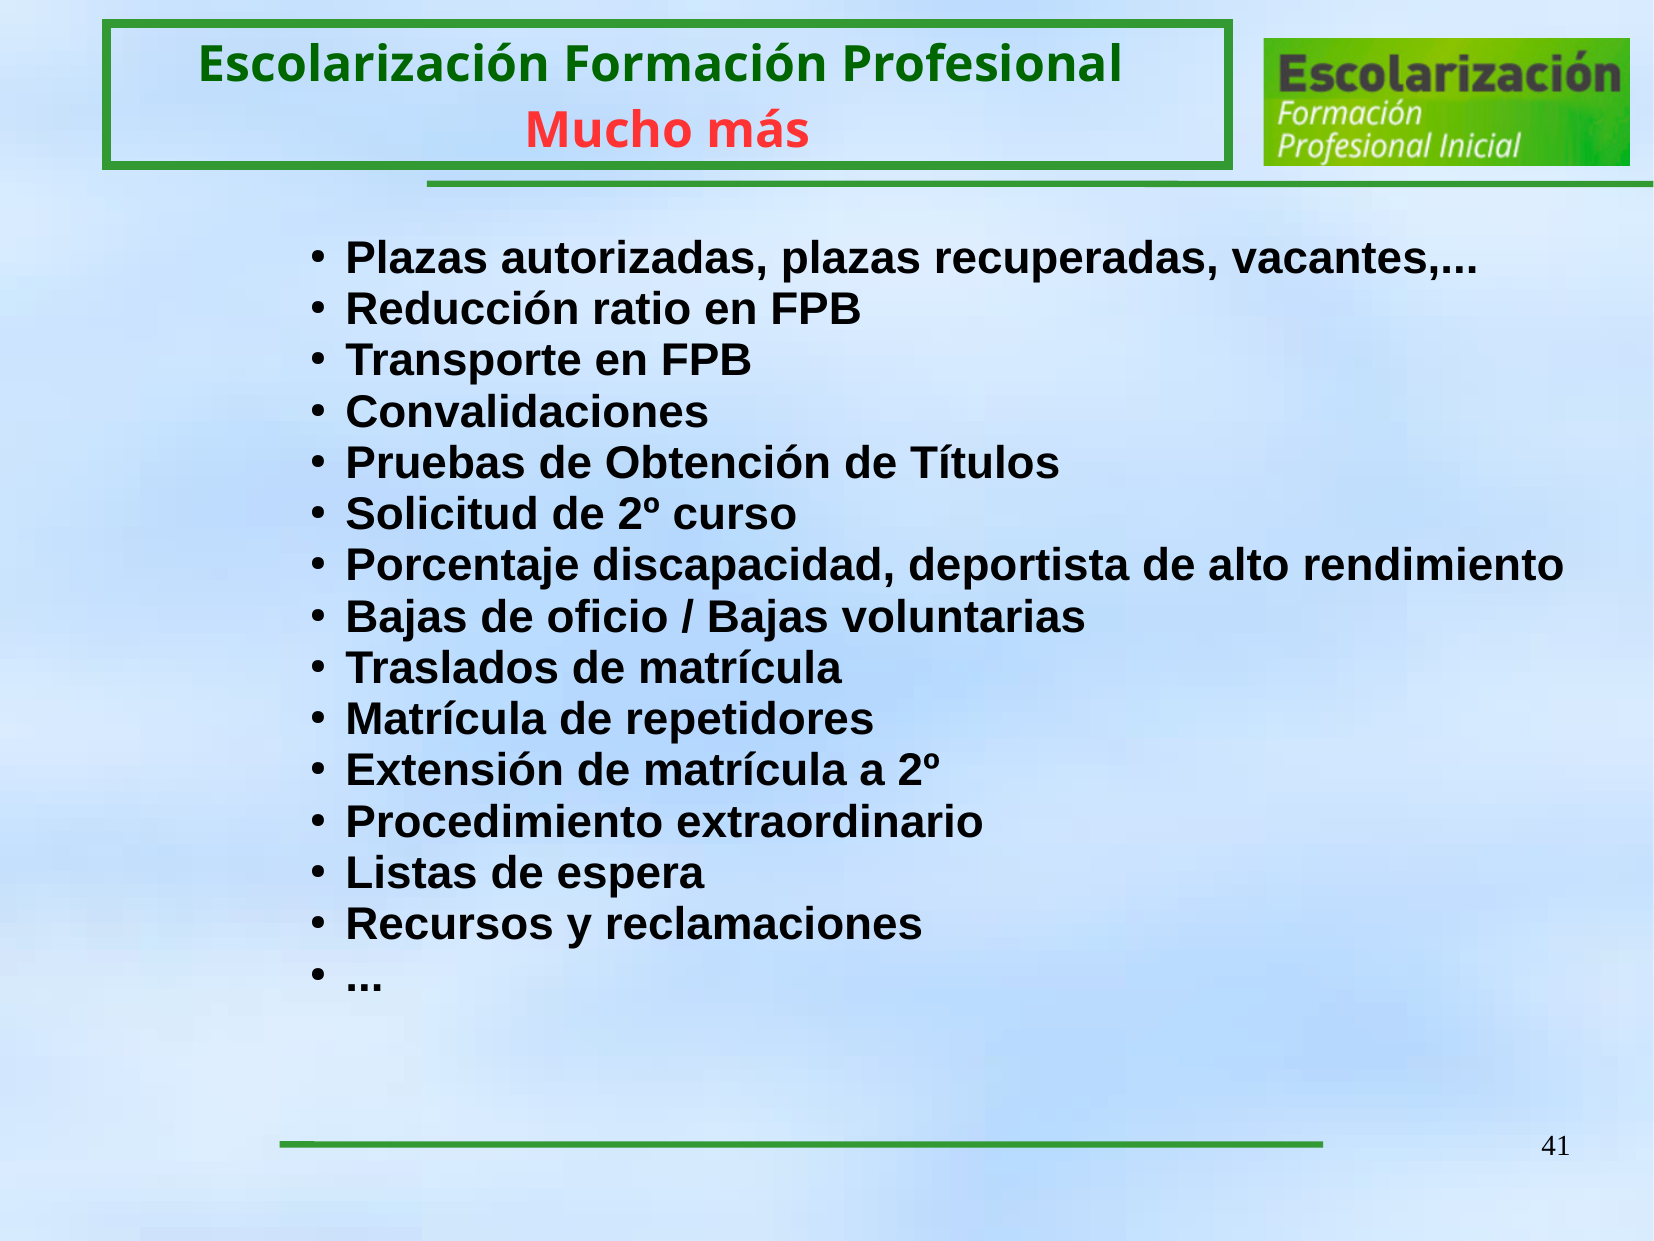

Escolarización Formación Profesional
Mucho más
Plazas autorizadas, plazas recuperadas, vacantes,...
Reducción ratio en FPB
Transporte en FPB
Convalidaciones
Pruebas de Obtención de Títulos
Solicitud de 2º curso
Porcentaje discapacidad, deportista de alto rendimiento
Bajas de oficio / Bajas voluntarias
Traslados de matrícula
Matrícula de repetidores
Extensión de matrícula a 2º
Procedimiento extraordinario
Listas de espera
Recursos y reclamaciones
...
41